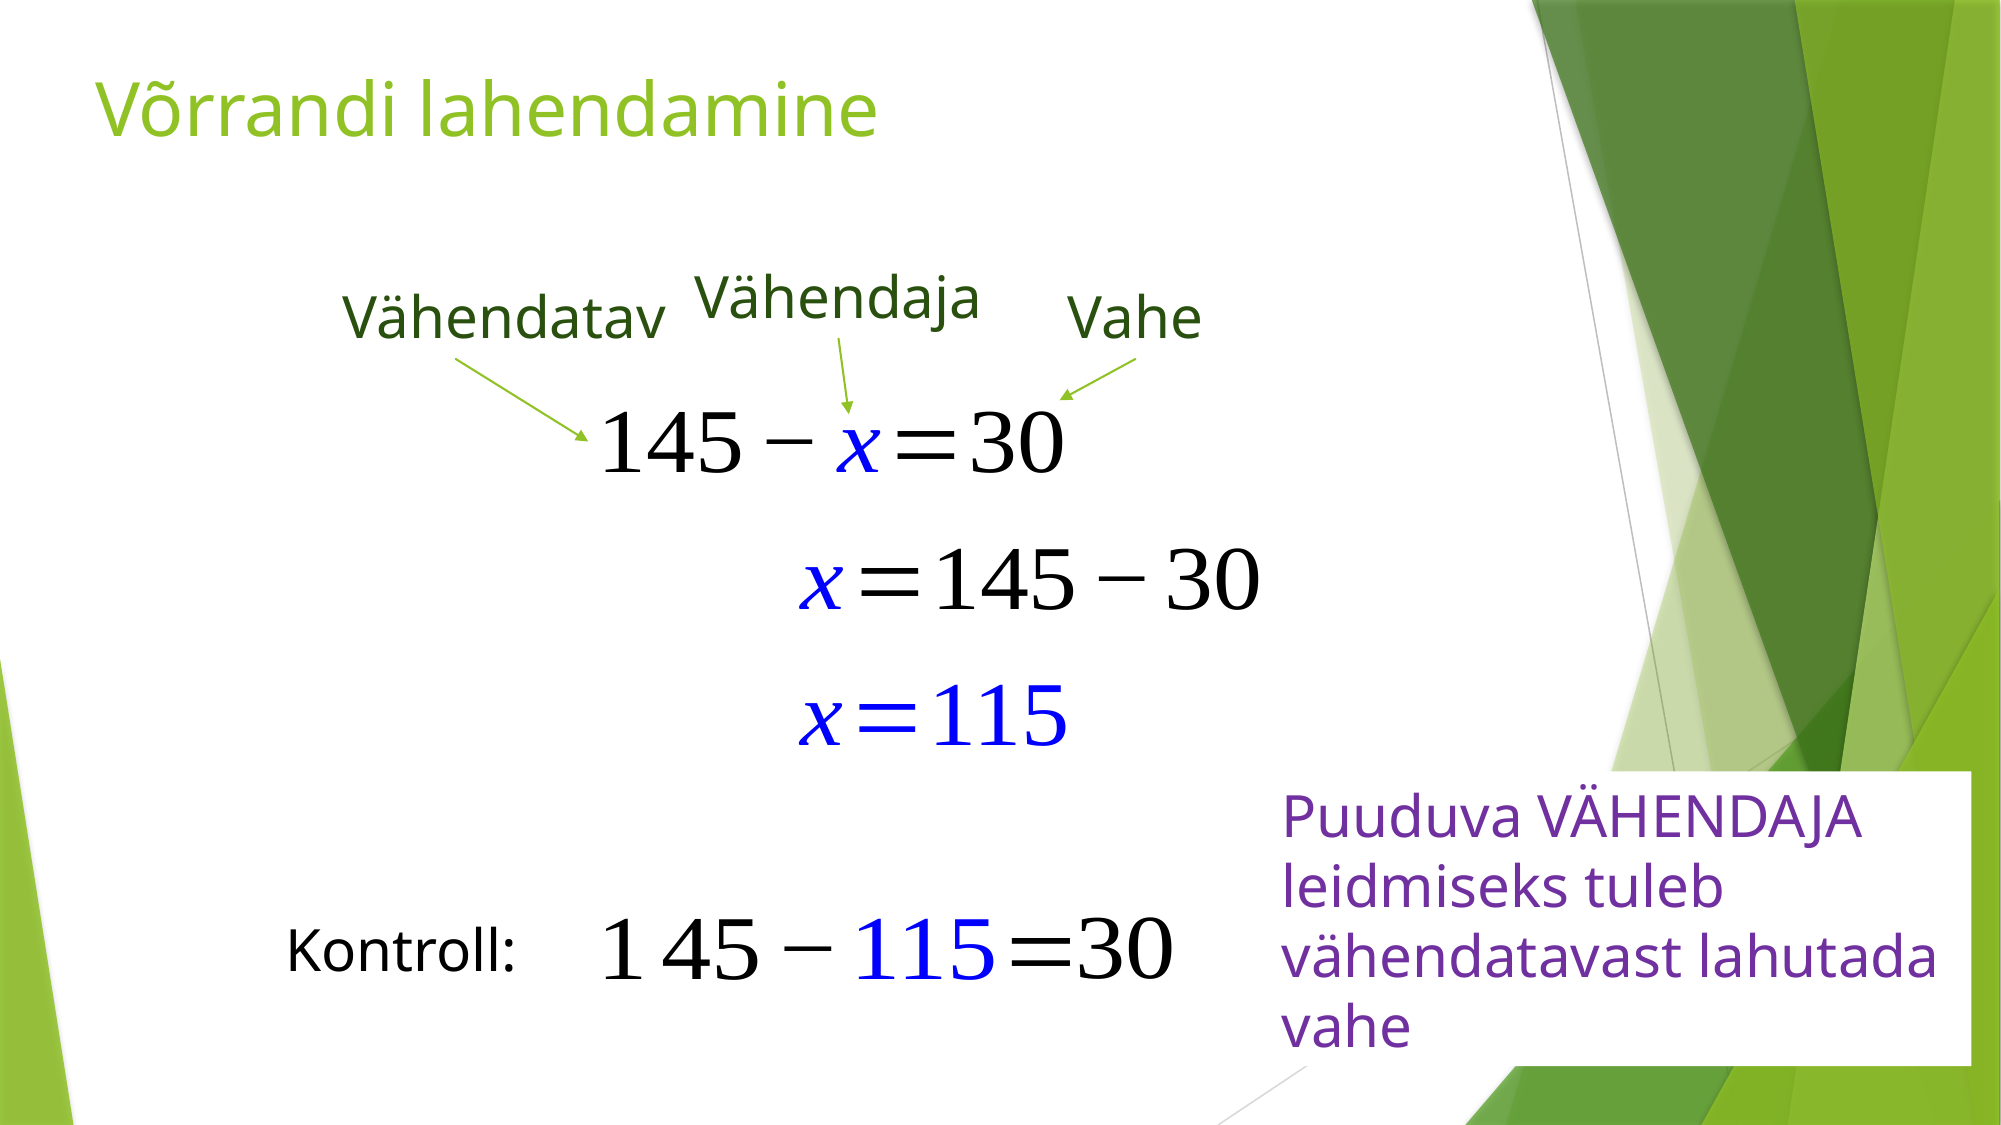

# Võrrandi lahendamine
Vähendaja
Vähendatav
Vahe
Puuduva VÄHENDAJA leidmiseks tuleb vähendatavast lahutada vahe
Kontroll: